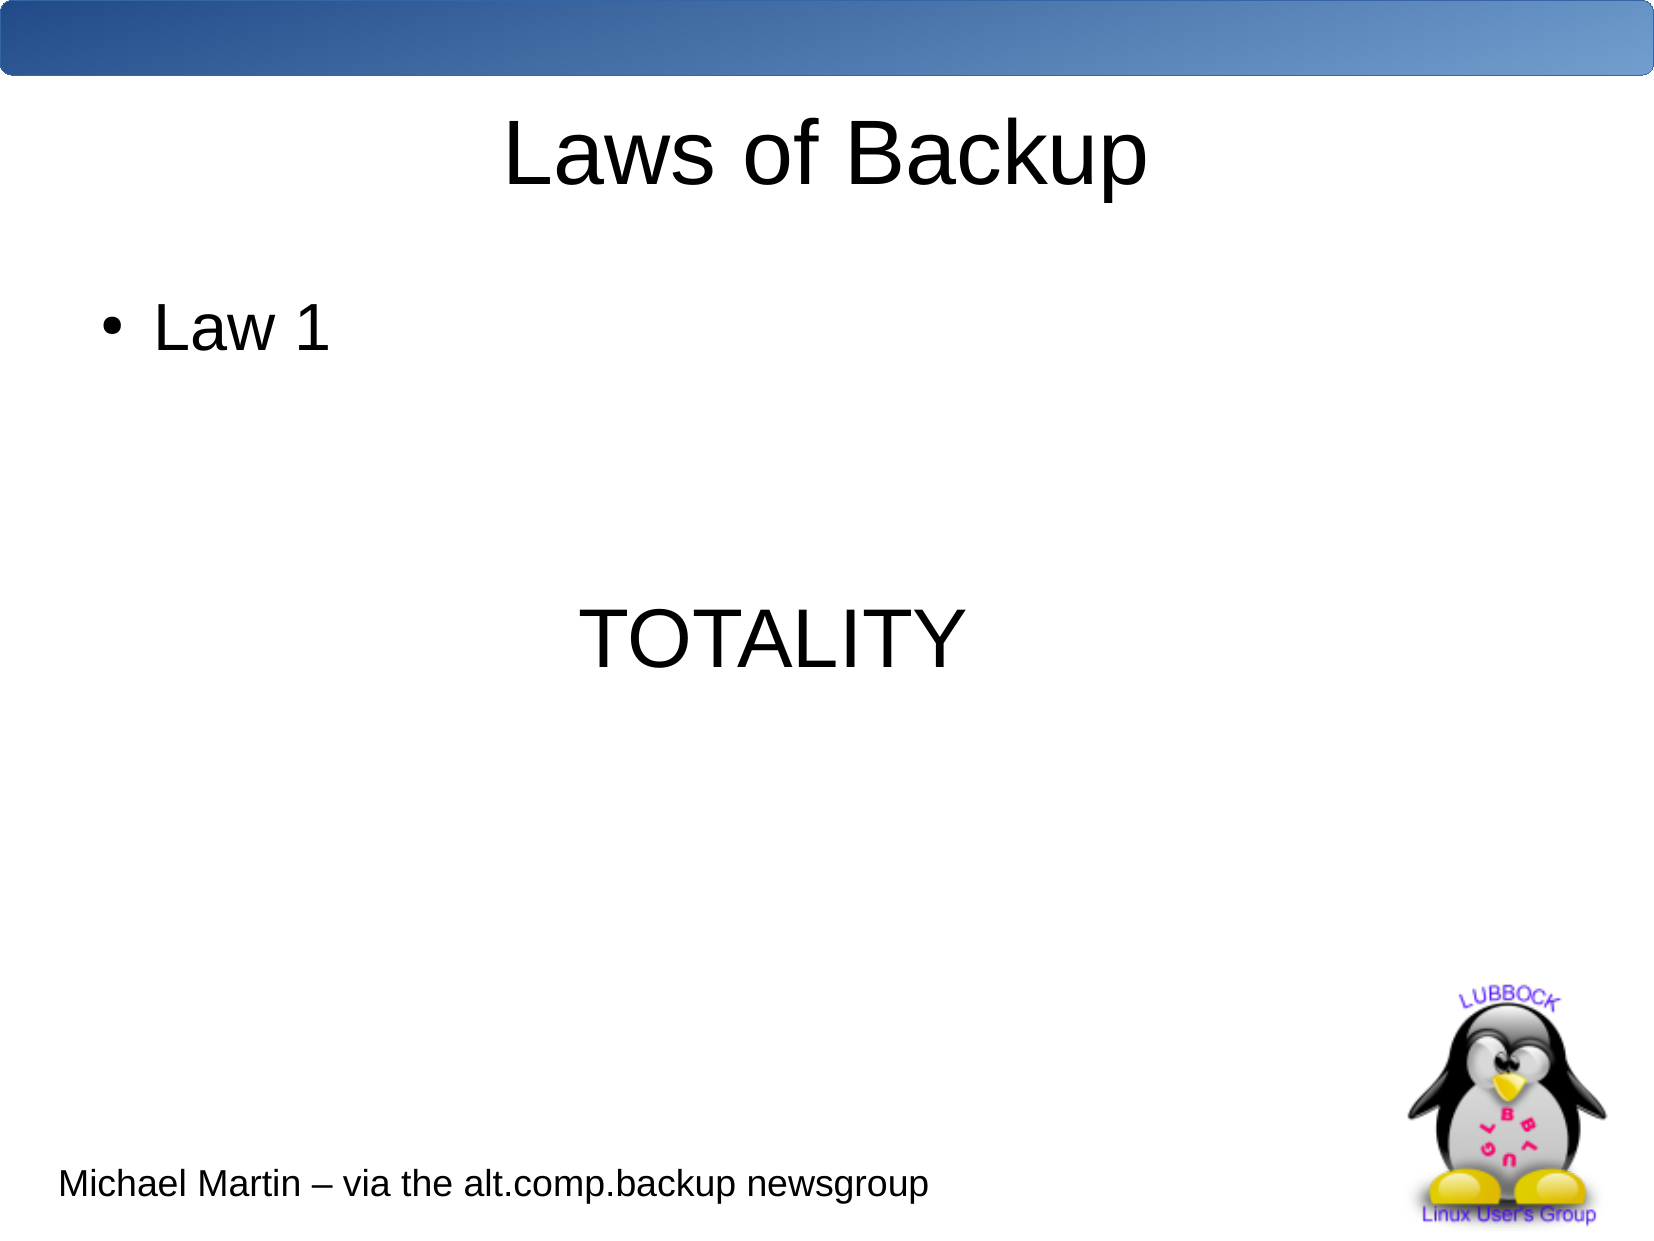

# Laws of Backup
Law 1
TOTALITY
Michael Martin – via the alt.comp.backup newsgroup